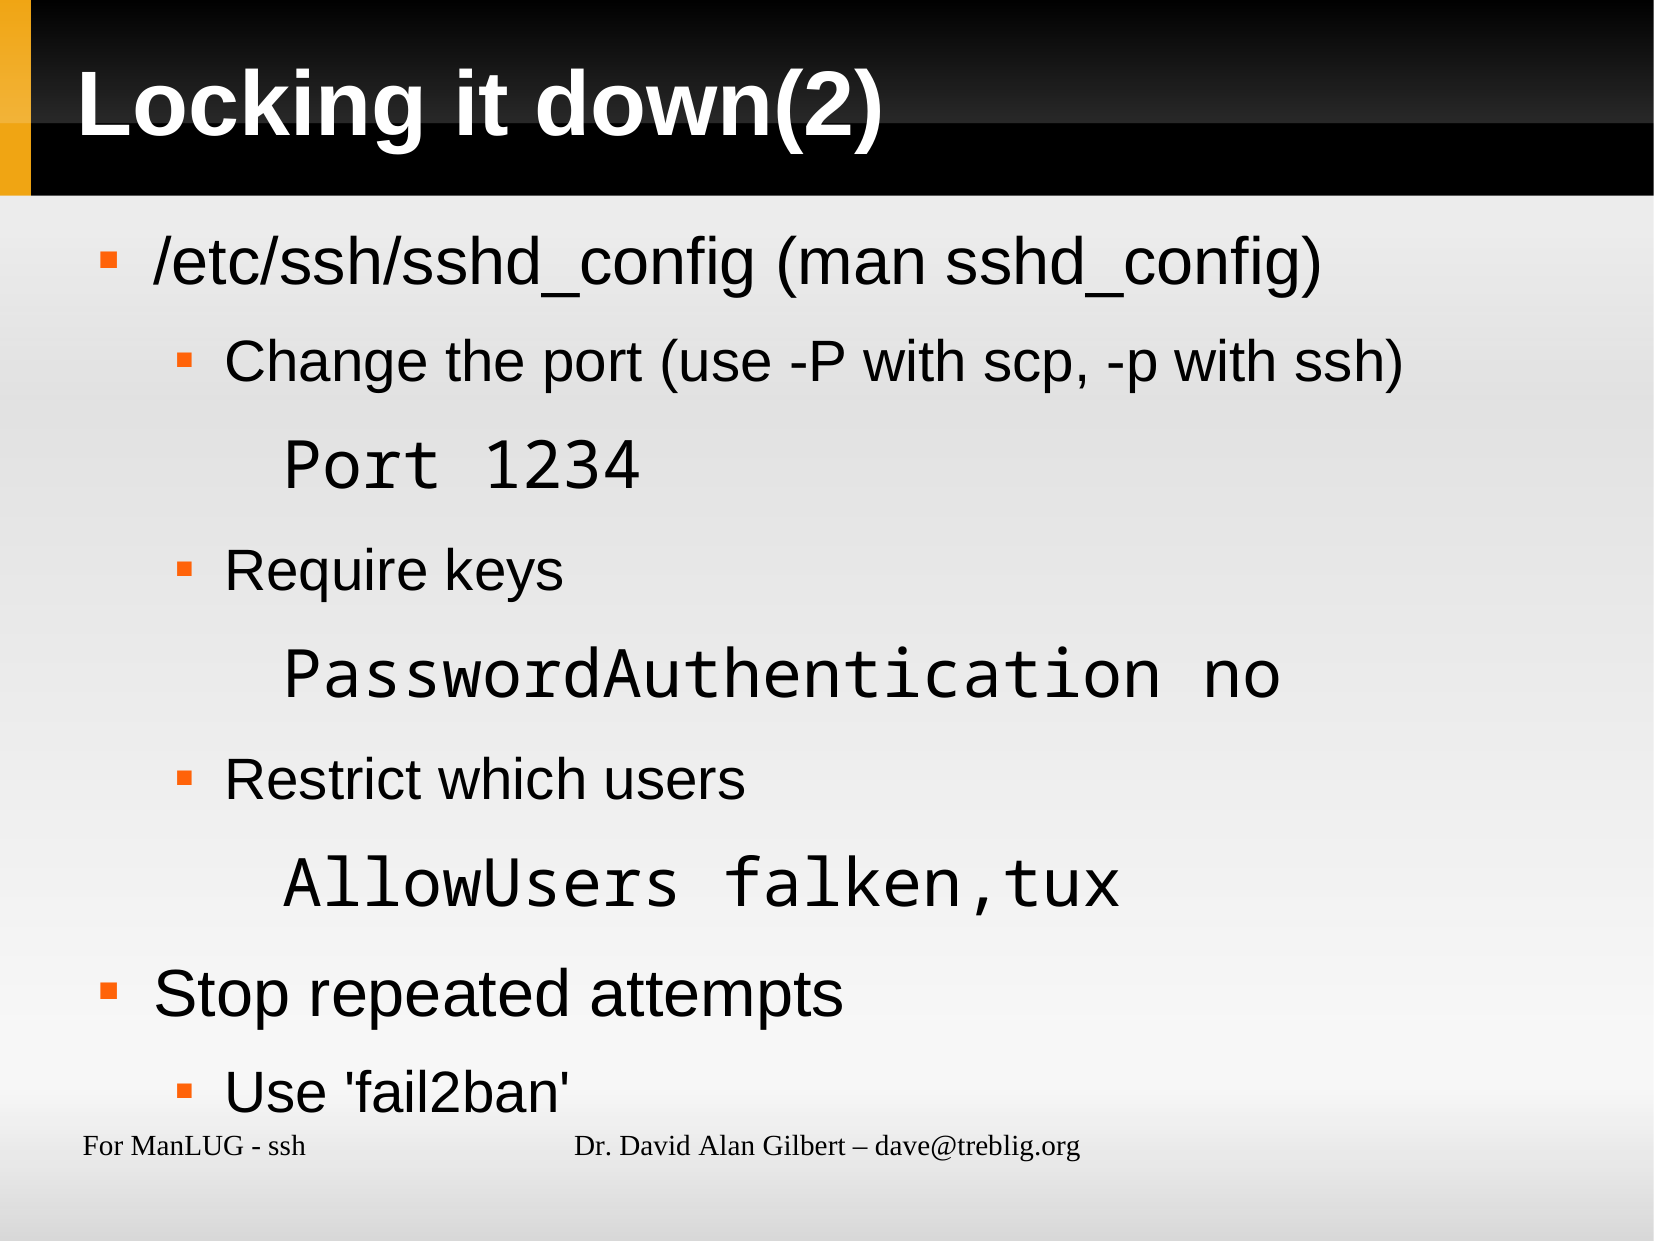

# Locking it down(2)
/etc/ssh/sshd_config (man sshd_config)
Change the port (use -P with scp, -p with ssh)
 Port 1234
Require keys
 PasswordAuthentication no
Restrict which users
 AllowUsers falken,tux
Stop repeated attempts
Use 'fail2ban'